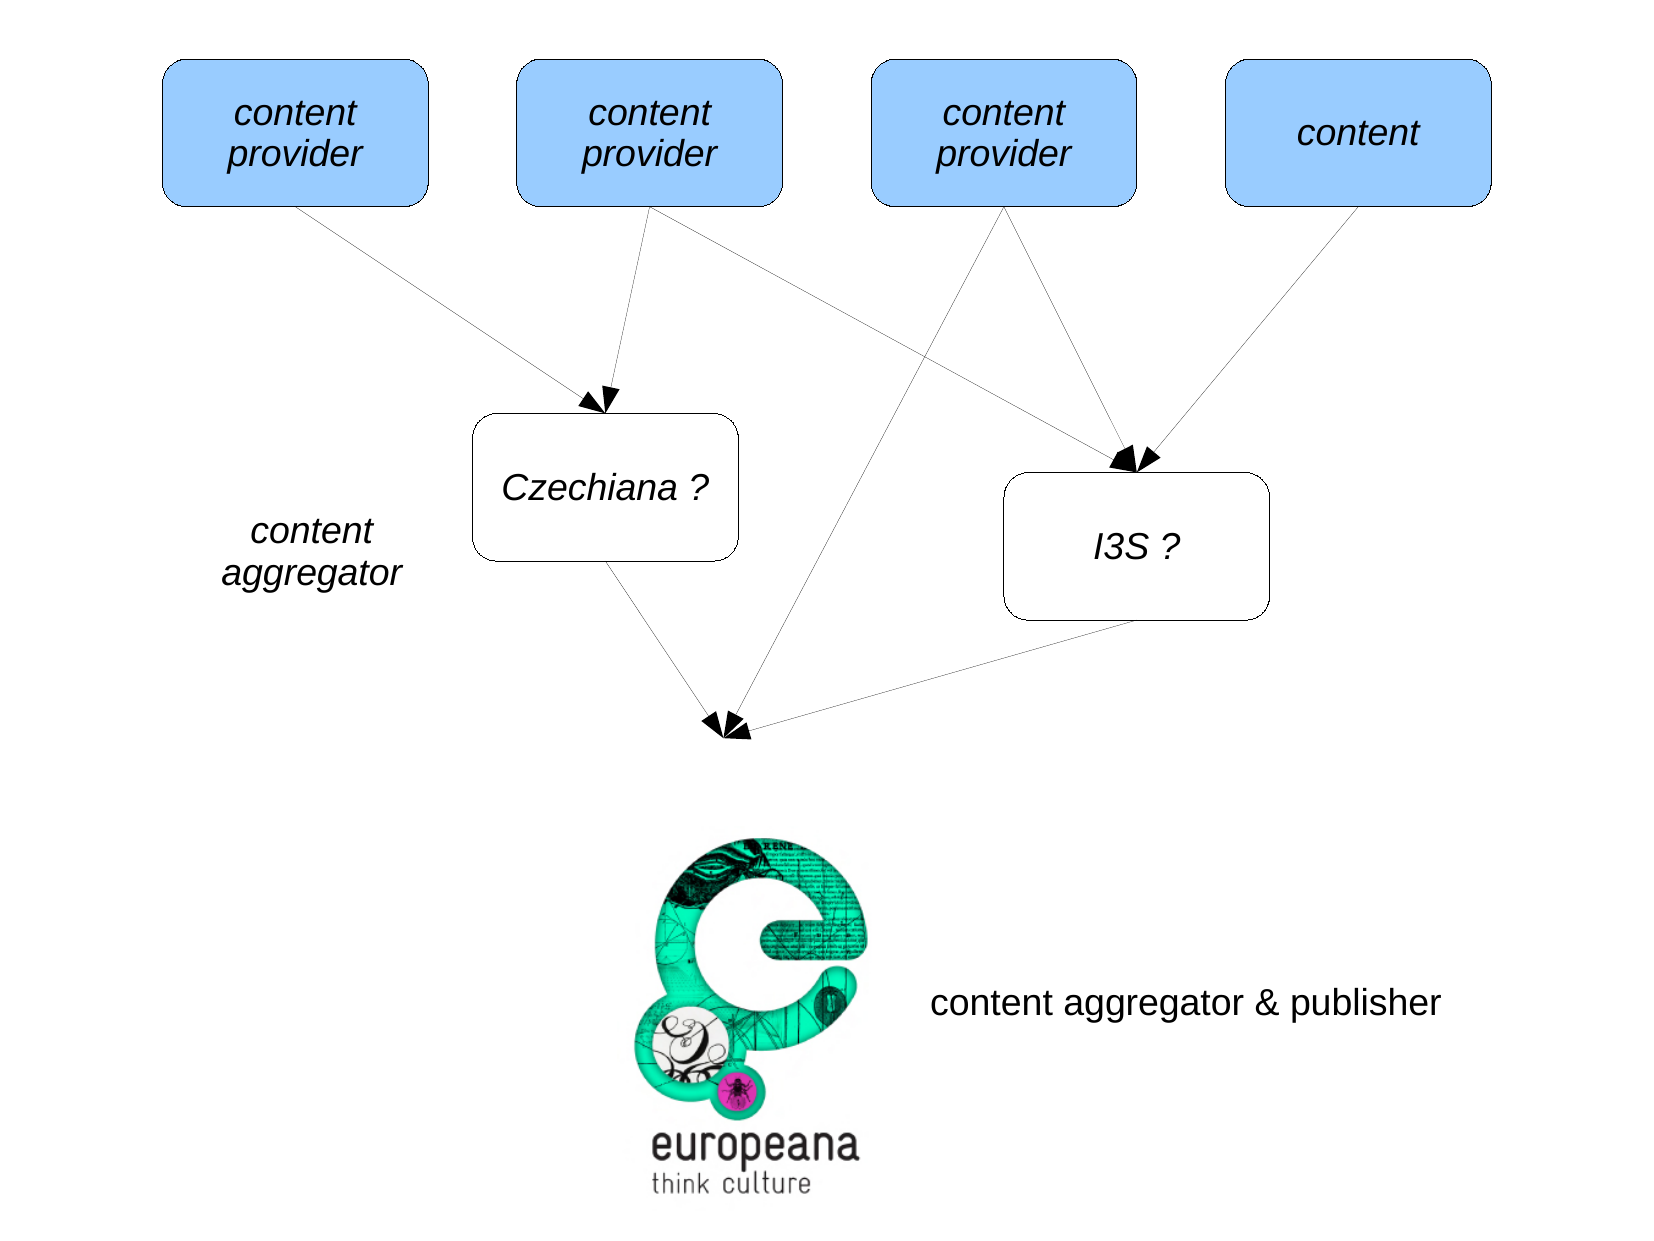

content
provider
content
provider
content
provider
content
Czechiana ?
I3S ?
content
aggregator
content aggregator & publisher